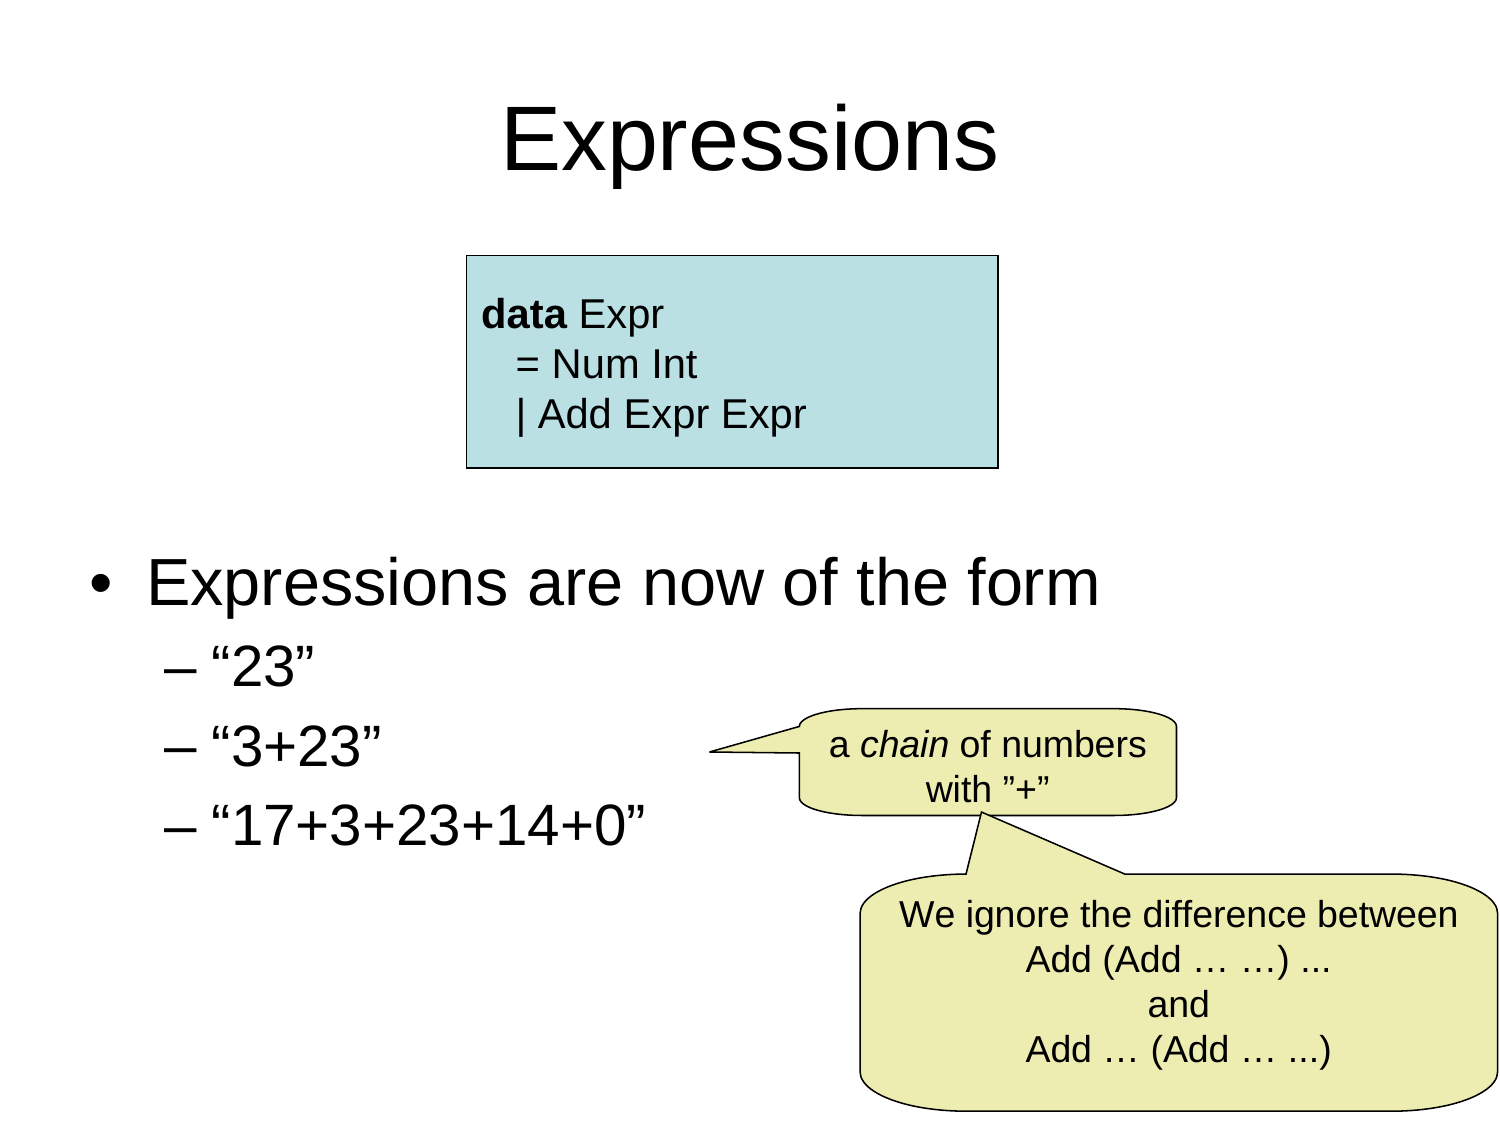

# Expressions
data Expr
 = Num Int
 | Add Expr Expr
Expressions are now of the form
“23”
“3+23”
“17+3+23+14+0”
a chain of numbers with ”+”
We ignore the difference between
Add (Add … …) ...
and
Add … (Add … ...)